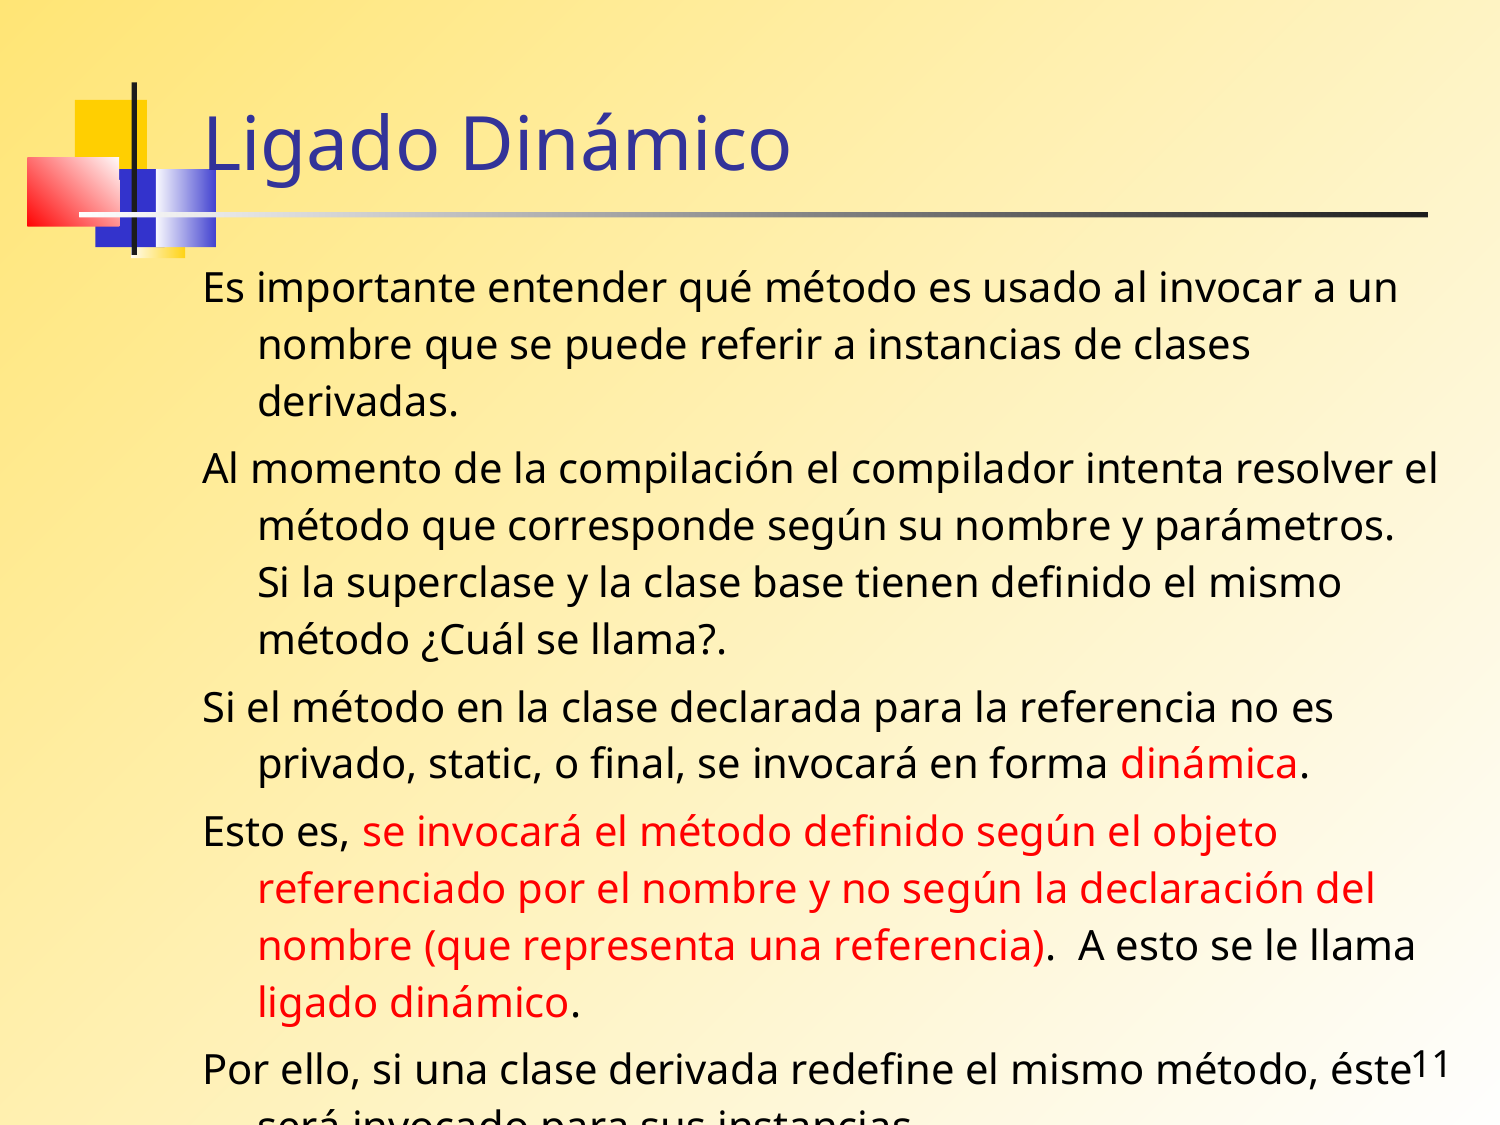

# Ligado Dinámico
Es importante entender qué método es usado al invocar a un nombre que se puede referir a instancias de clases derivadas.
Al momento de la compilación el compilador intenta resolver el método que corresponde según su nombre y parámetros. Si la superclase y la clase base tienen definido el mismo método ¿Cuál se llama?.
Si el método en la clase declarada para la referencia no es privado, static, o final, se invocará en forma dinámica.
Esto es, se invocará el método definido según el objeto referenciado por el nombre y no según la declaración del nombre (que representa una referencia). A esto se le llama ligado dinámico.
Por ello, si una clase derivada redefine el mismo método, éste será invocado para sus instancias.
El ligado dinámico se resuelve a tiempo de ejecución.